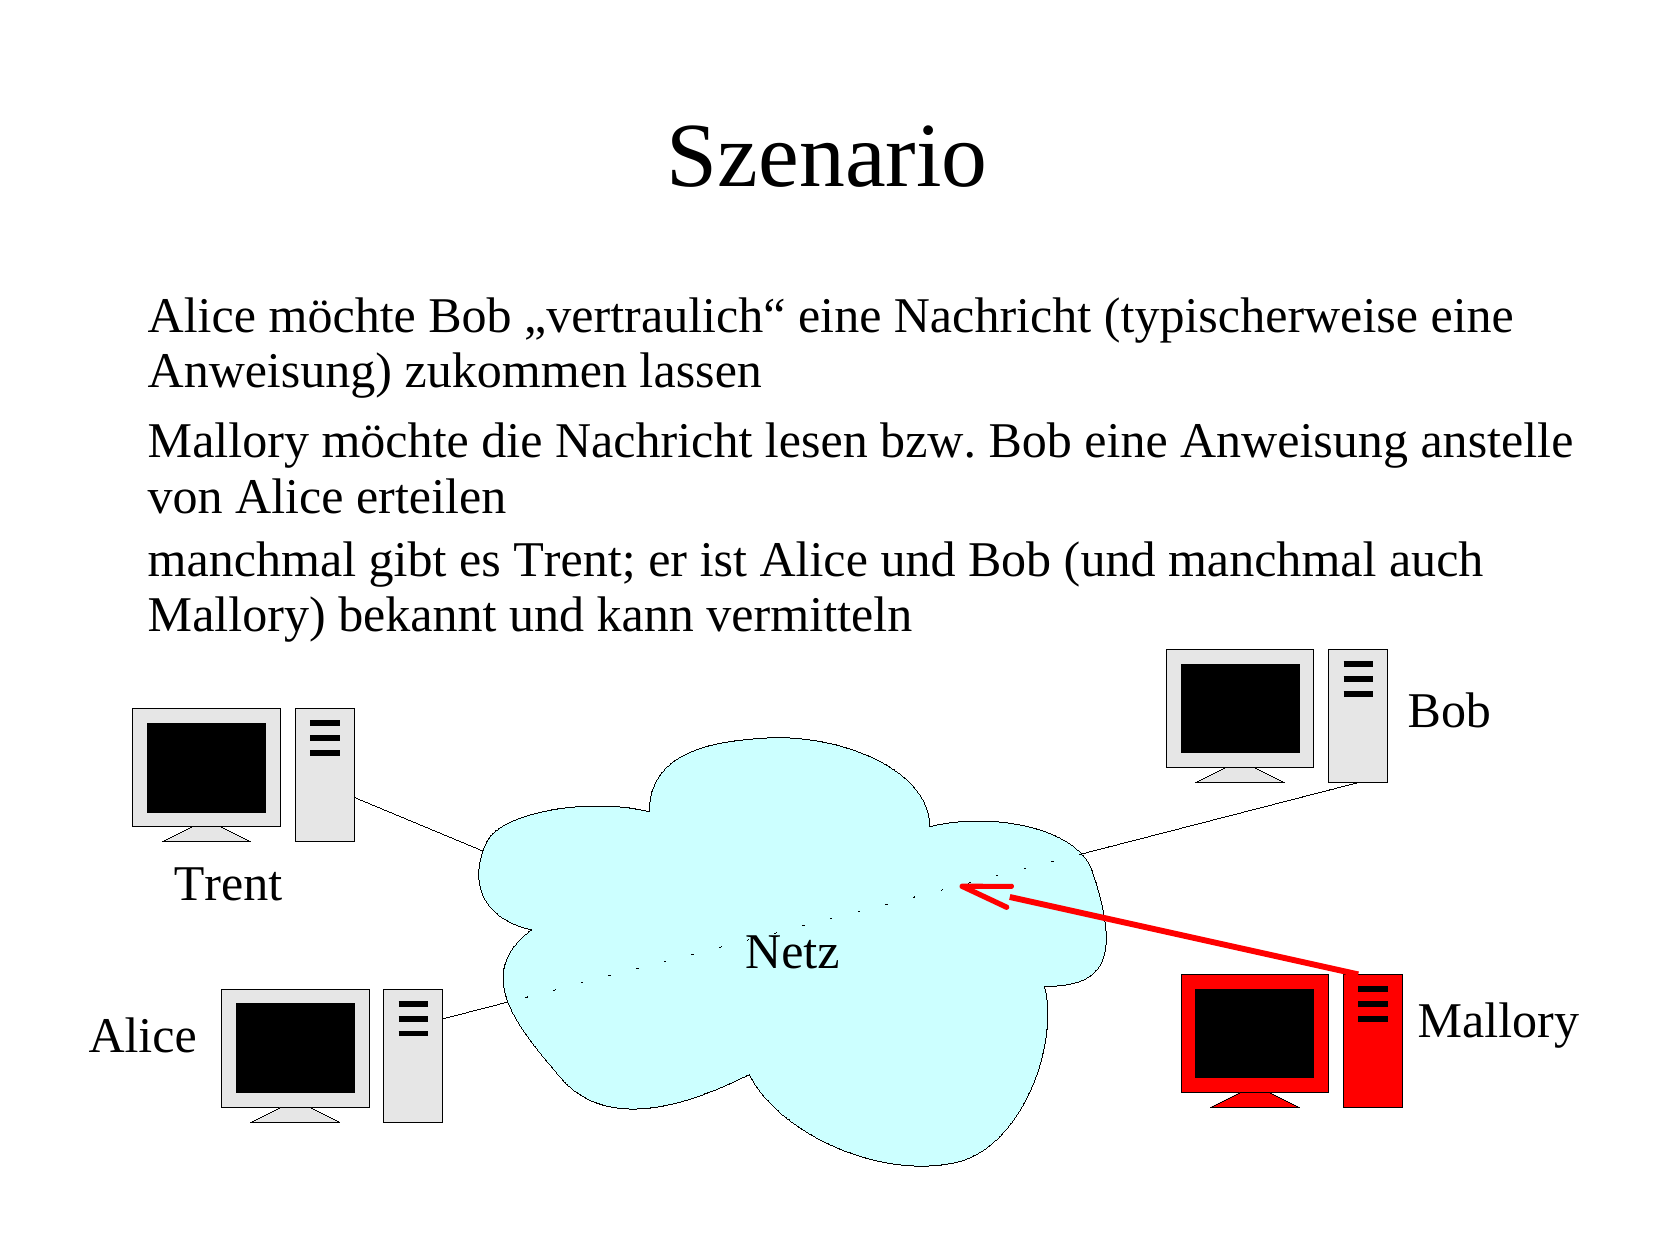

# Szenario
Alice möchte Bob „vertraulich“ eine Nachricht (typischerweise eine Anweisung) zukommen lassen
Mallory möchte die Nachricht lesen bzw. Bob eine Anweisung anstelle von Alice erteilen
Mallory
manchmal gibt es Trent; er ist Alice und Bob (und manchmal auch Mallory) bekannt und kann vermitteln
Trent
Bob
Netz
Alice